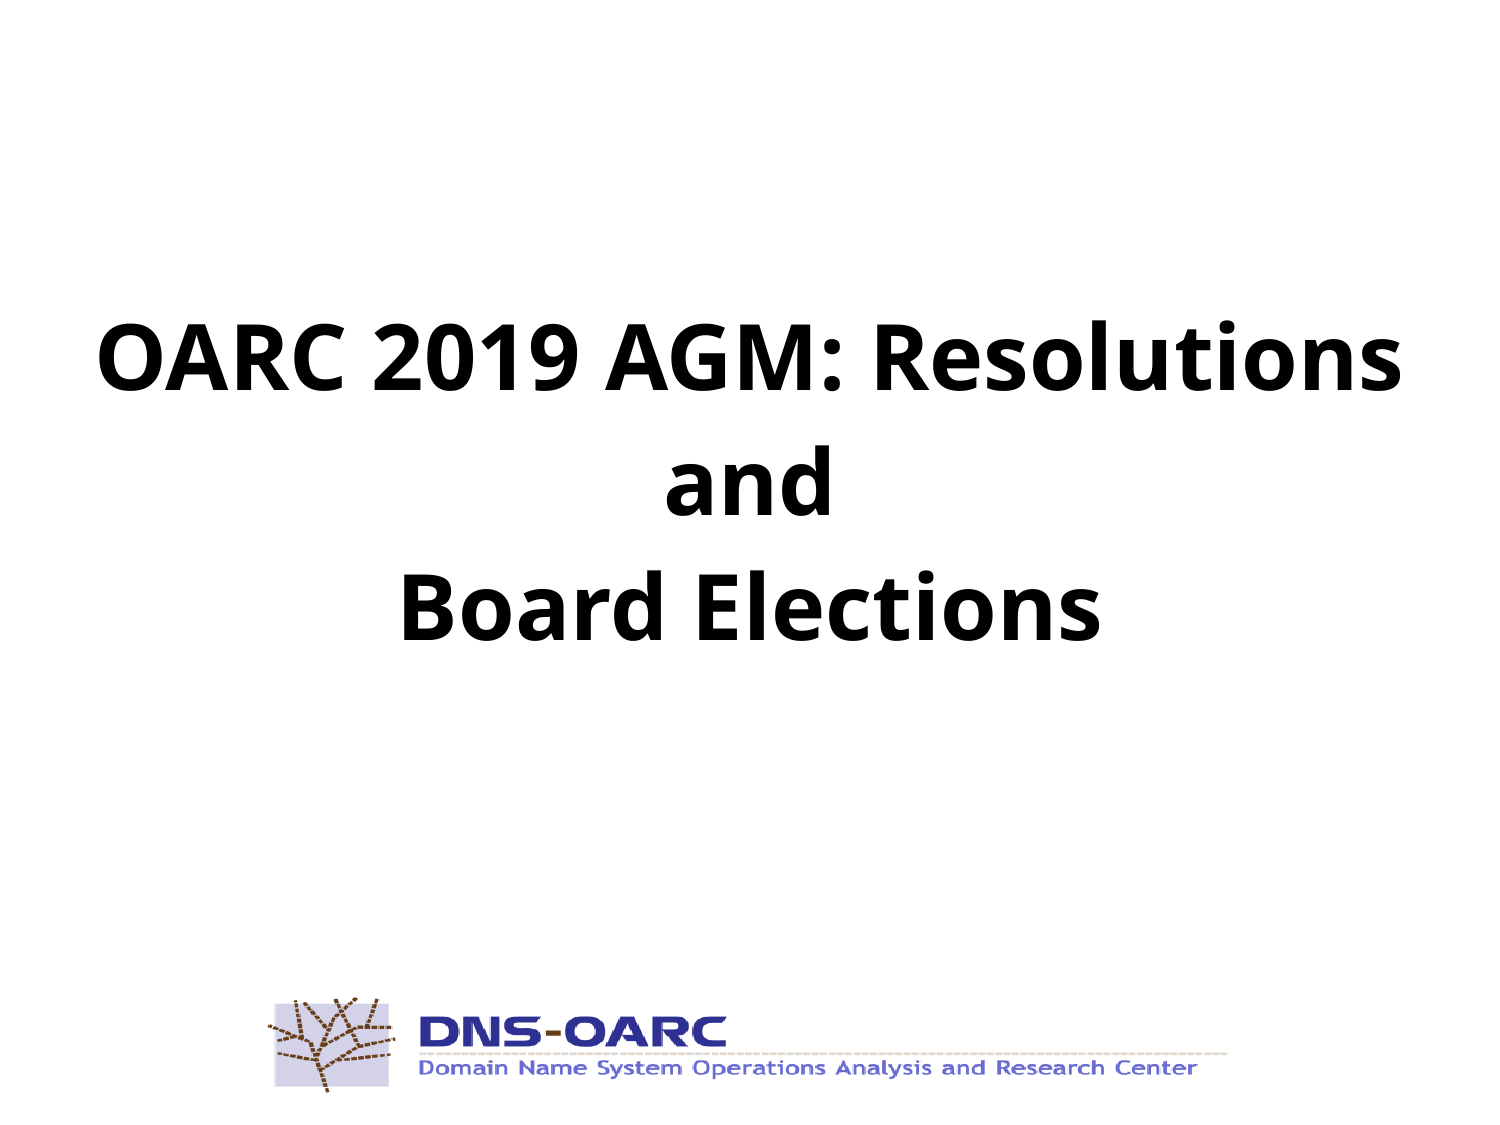

# OARC 2019 AGM: Resolutions and Board Elections